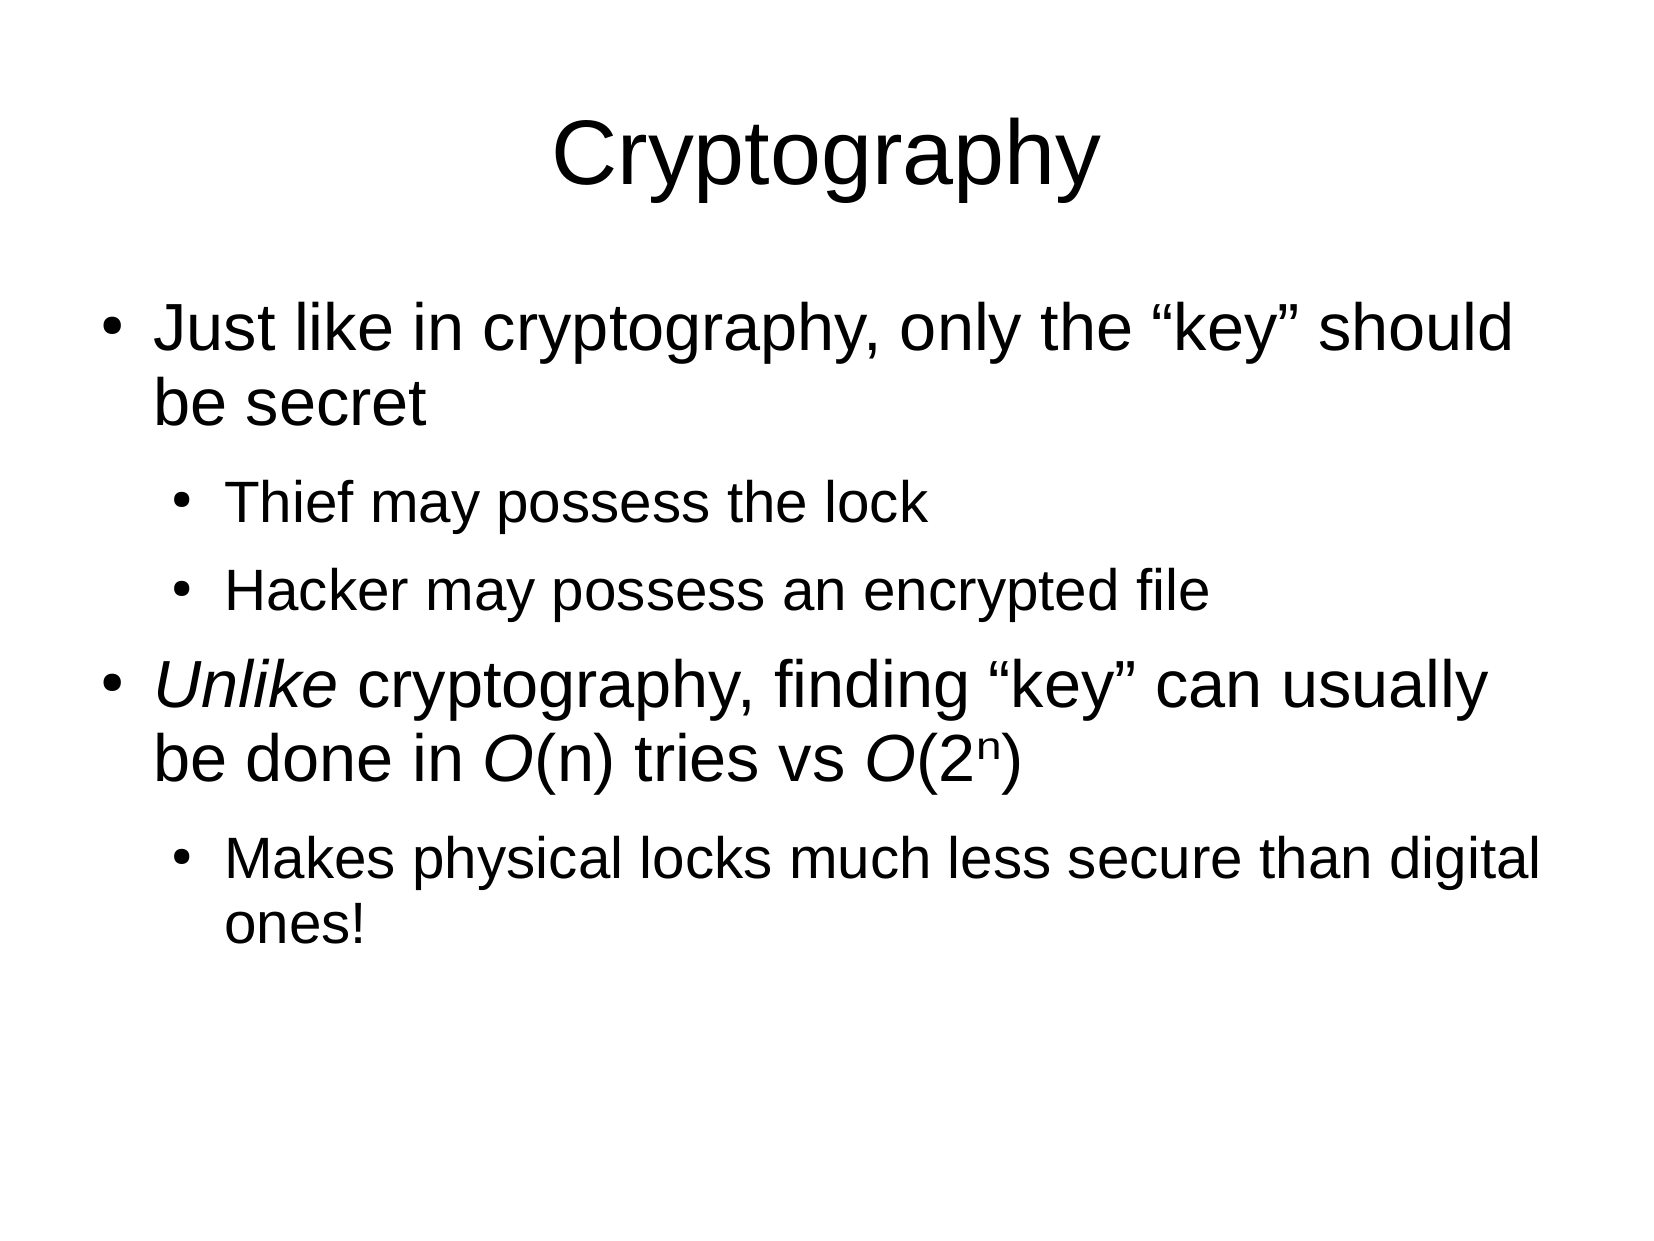

# Cryptography
Just like in cryptography, only the “key” should be secret
Thief may possess the lock
Hacker may possess an encrypted file
Unlike cryptography, finding “key” can usually be done in O(n) tries vs O(2n)
Makes physical locks much less secure than digital ones!